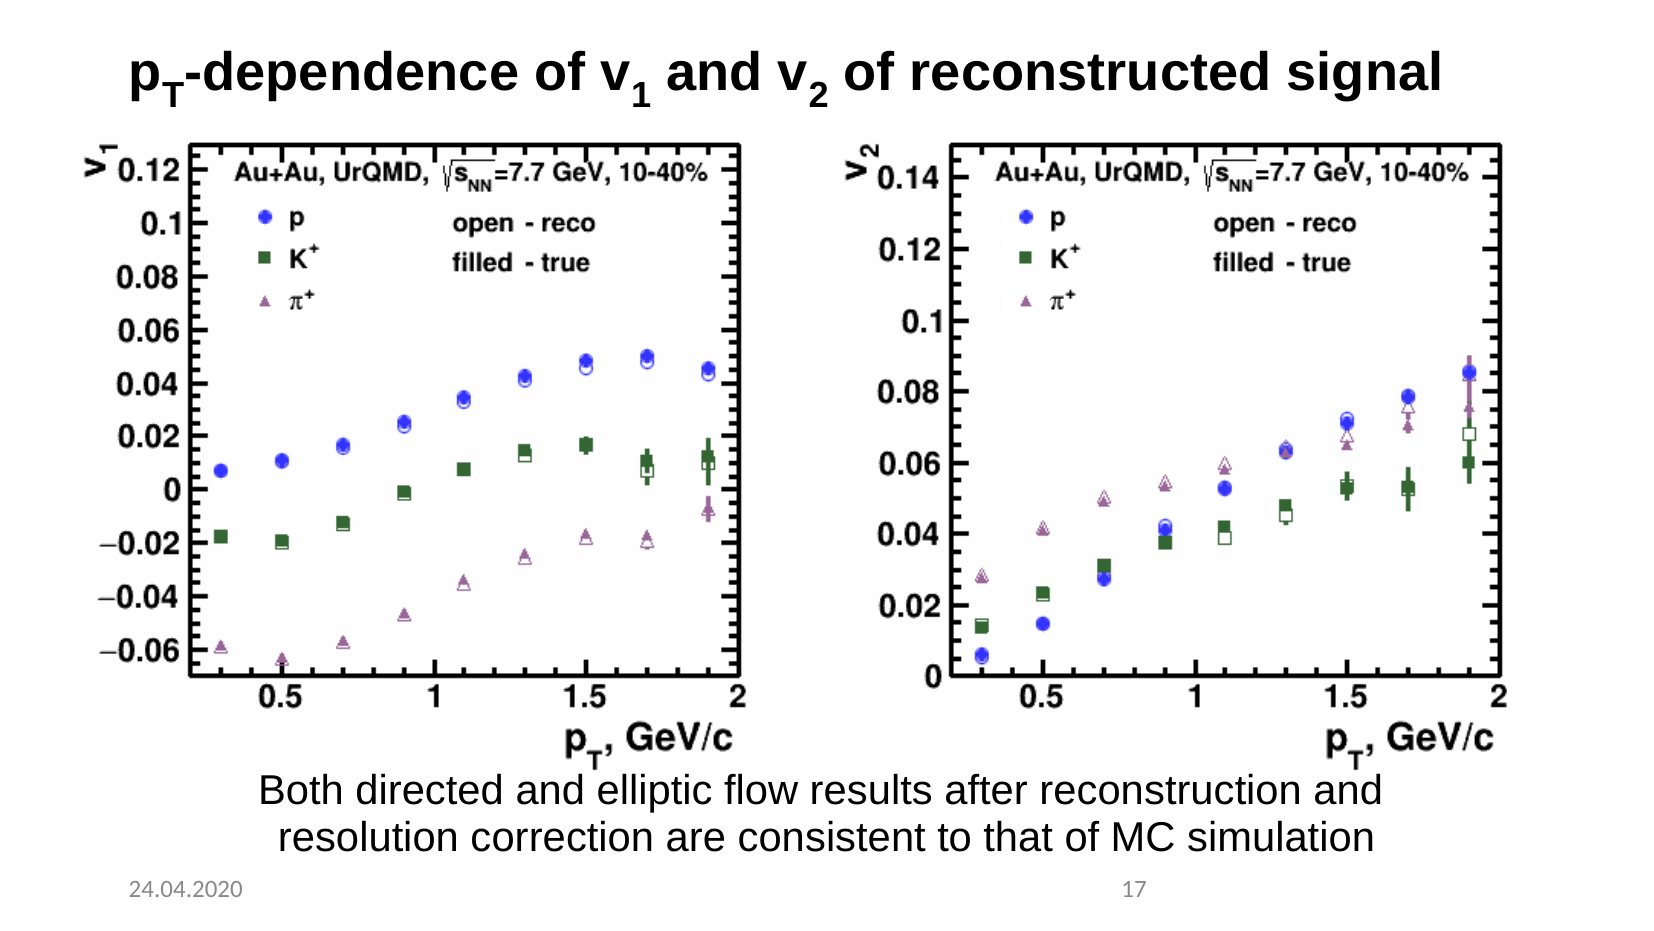

pT-dependence of v1 and v2 of reconstructed signal
Both directed and elliptic flow results after reconstruction and
resolution correction are consistent to that of MC simulation
24.04.2020